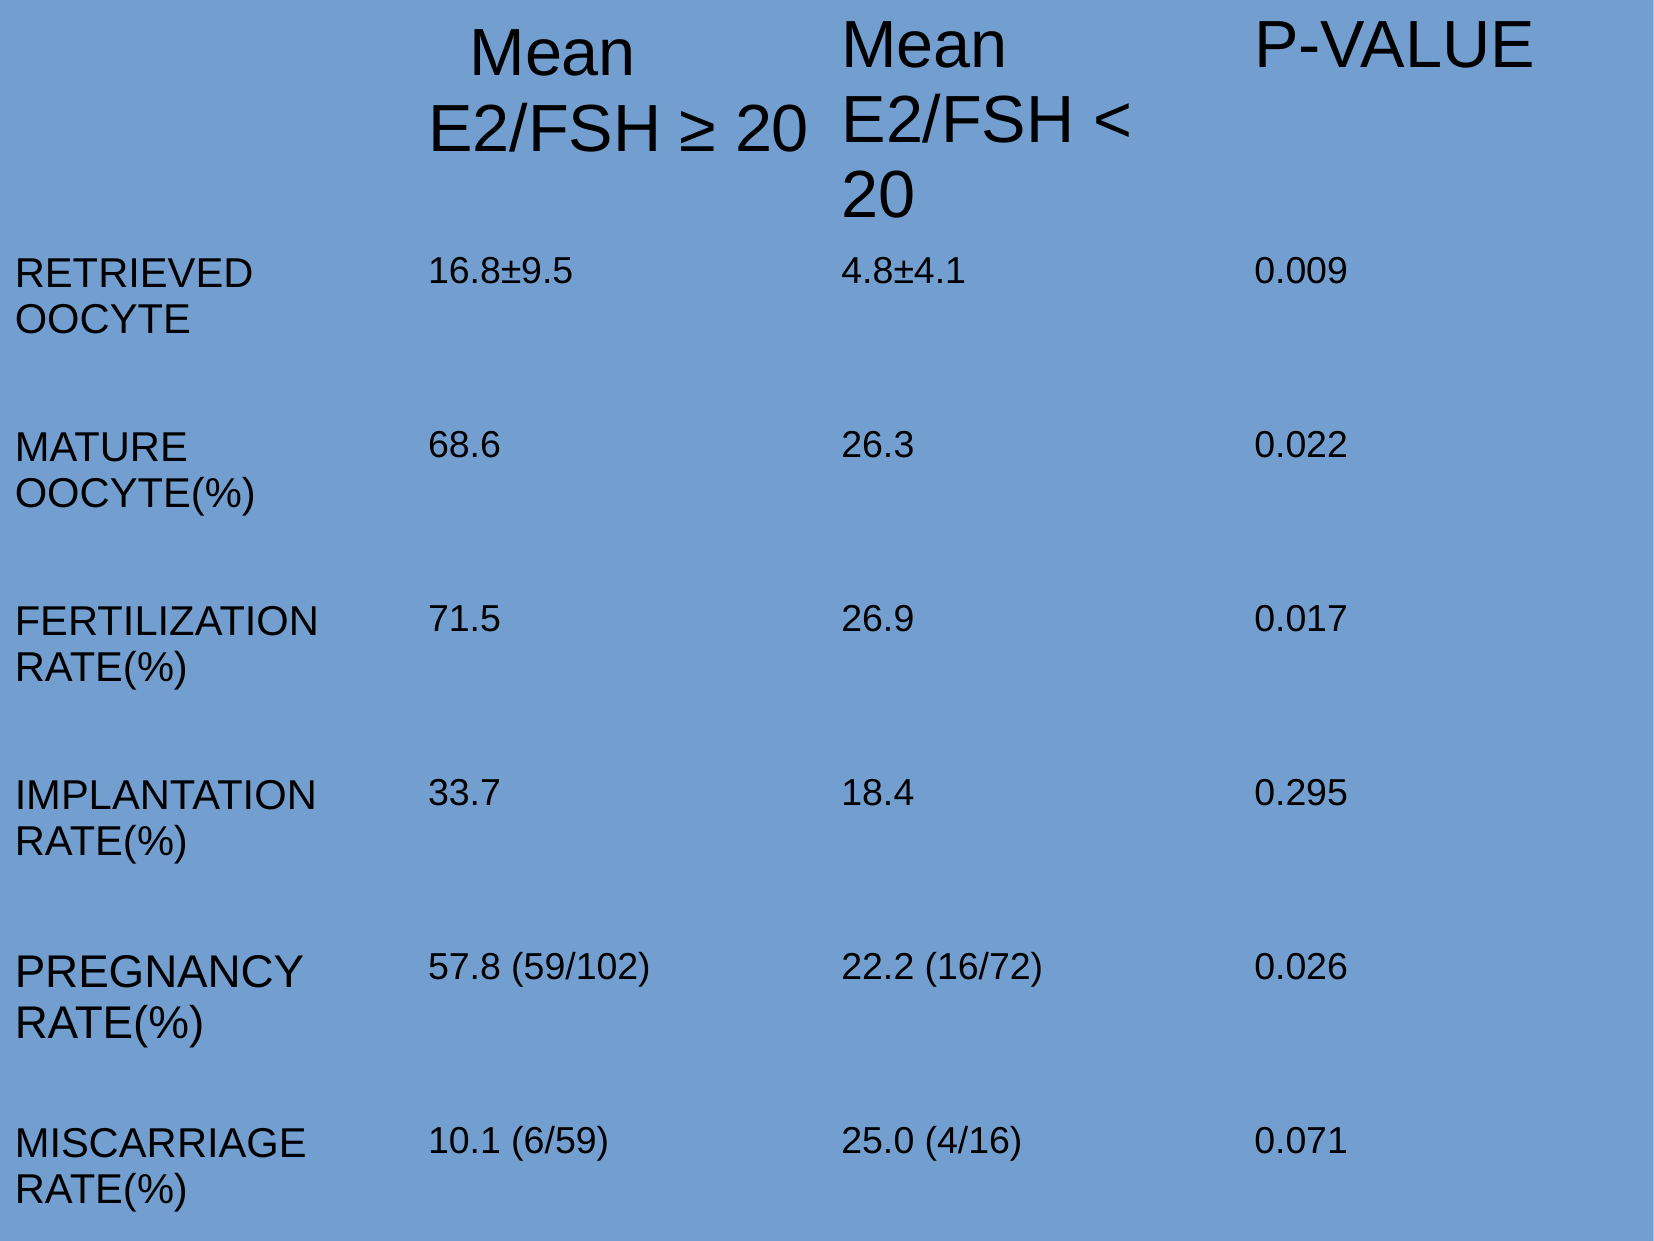

| | Mean E2/FSH ≥ 20 | Mean E2/FSH < 20 | P-VALUE |
| --- | --- | --- | --- |
| RETRIEVED OOCYTE | 16.8±9.5 | 4.8±4.1 | 0.009 |
| MATURE OOCYTE(%) | 68.6 | 26.3 | 0.022 |
| FERTILIZATION RATE(%) | 71.5 | 26.9 | 0.017 |
| IMPLANTATION RATE(%) | 33.7 | 18.4 | 0.295 |
| PREGNANCY RATE(%) | 57.8 (59/102) | 22.2 (16/72) | 0.026 |
| MISCARRIAGE RATE(%) | 10.1 (6/59) | 25.0 (4/16) | 0.071 |